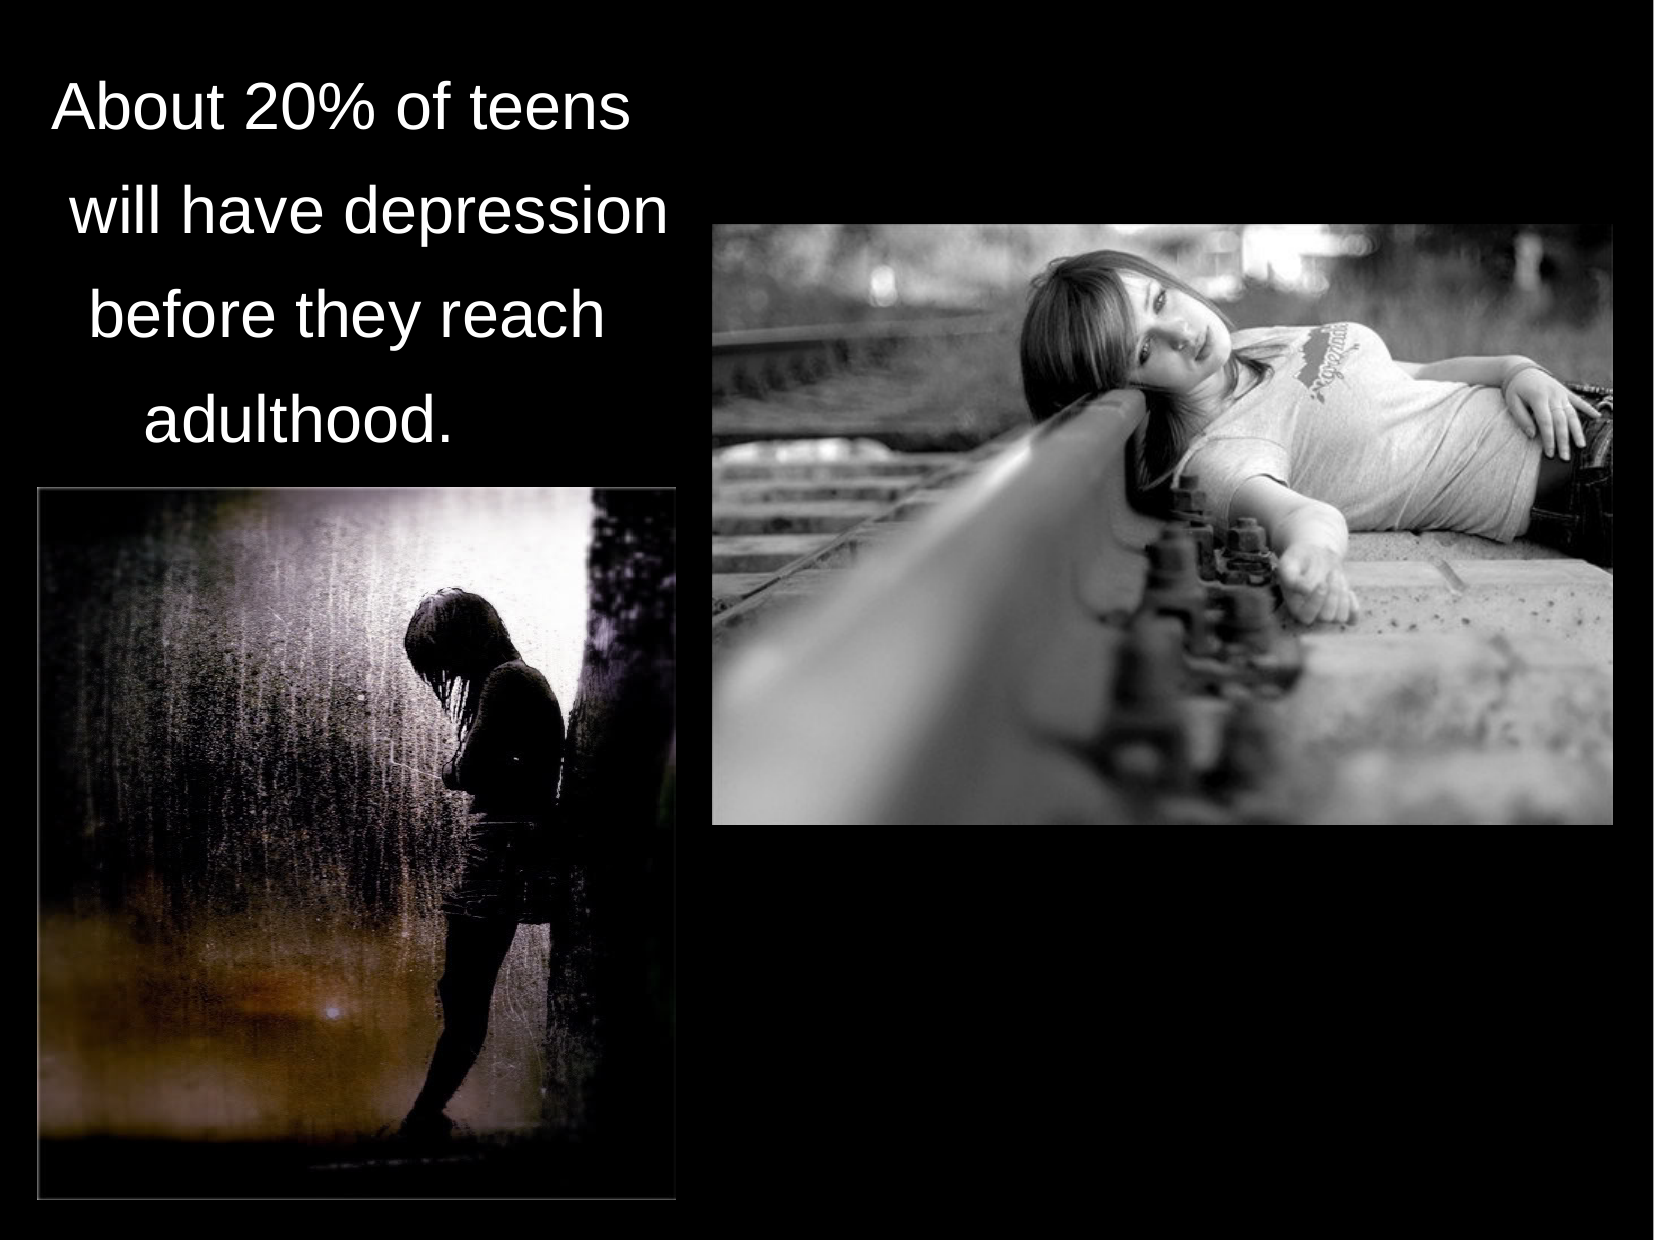

# About 20% of teens
 will have depression
 before they reach
 adulthood.